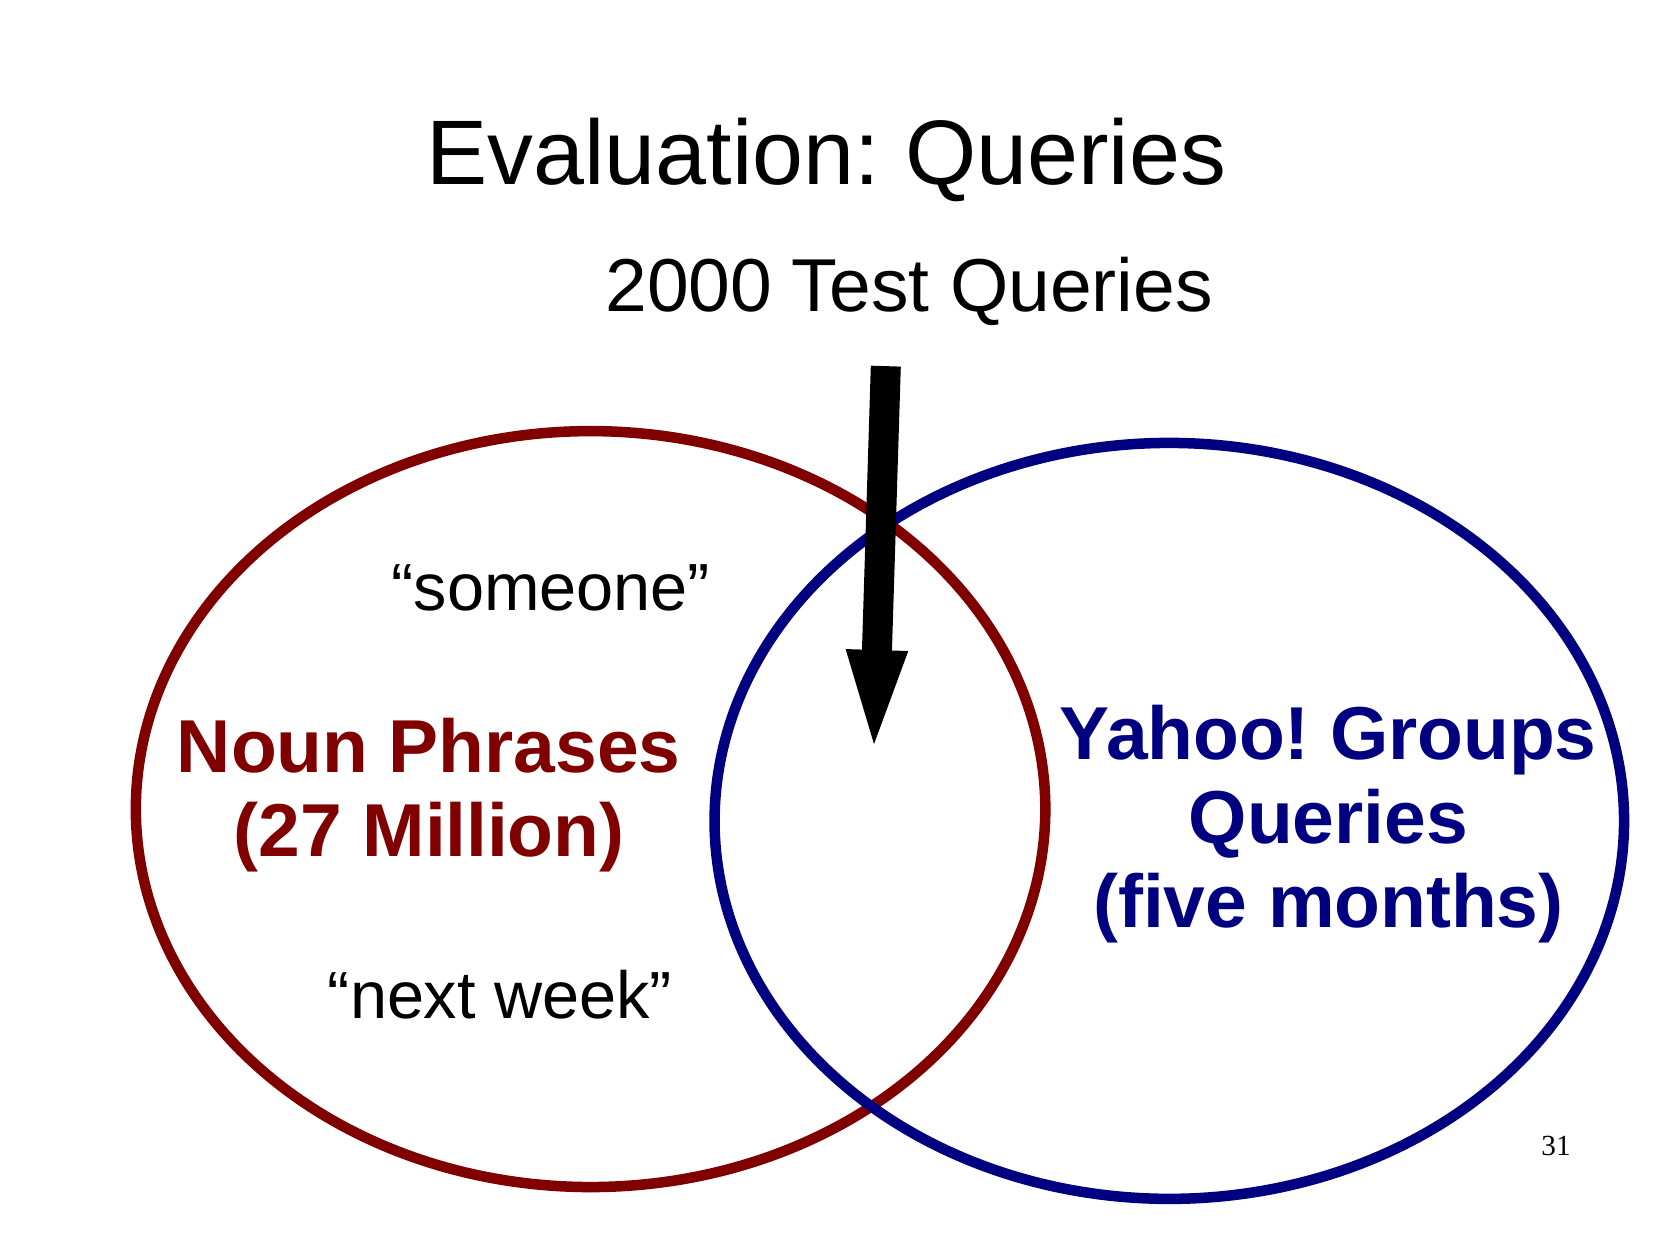

# Evaluation: Queries
2000 Test Queries
“someone”
Noun Phrases
(27 Million)
“next week”
Yahoo! Groups
Queries
(five months)
31